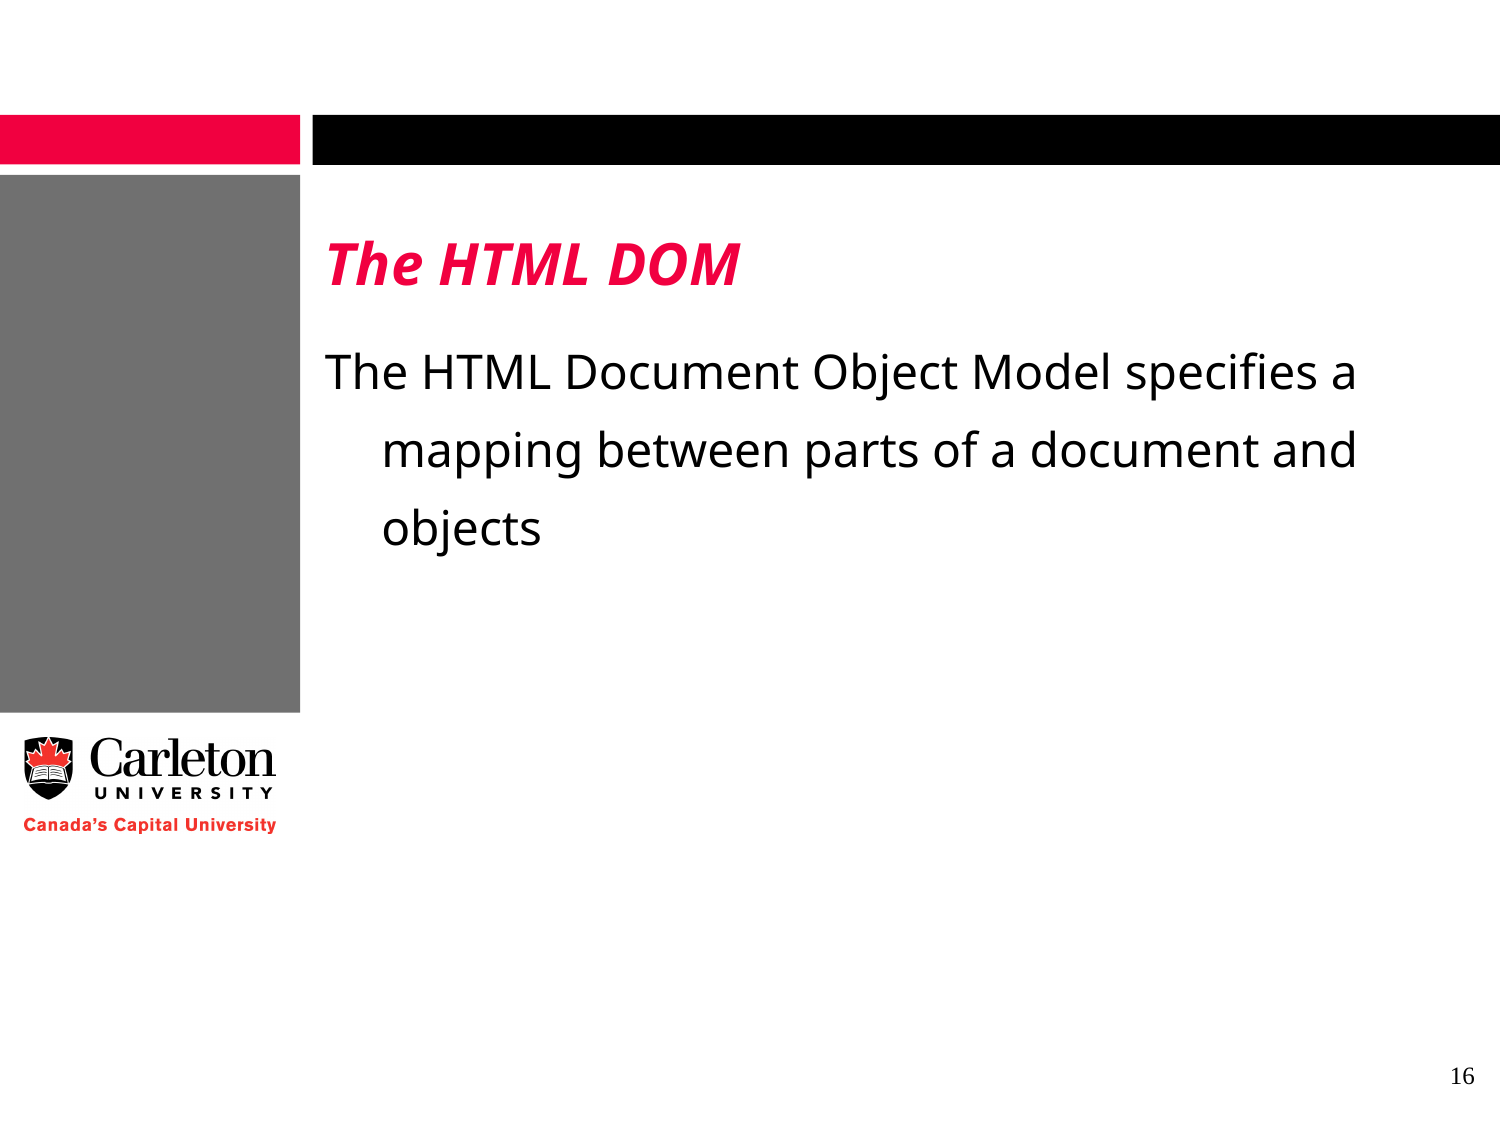

# The HTML DOM
The HTML Document Object Model specifies a mapping between parts of a document and objects
16